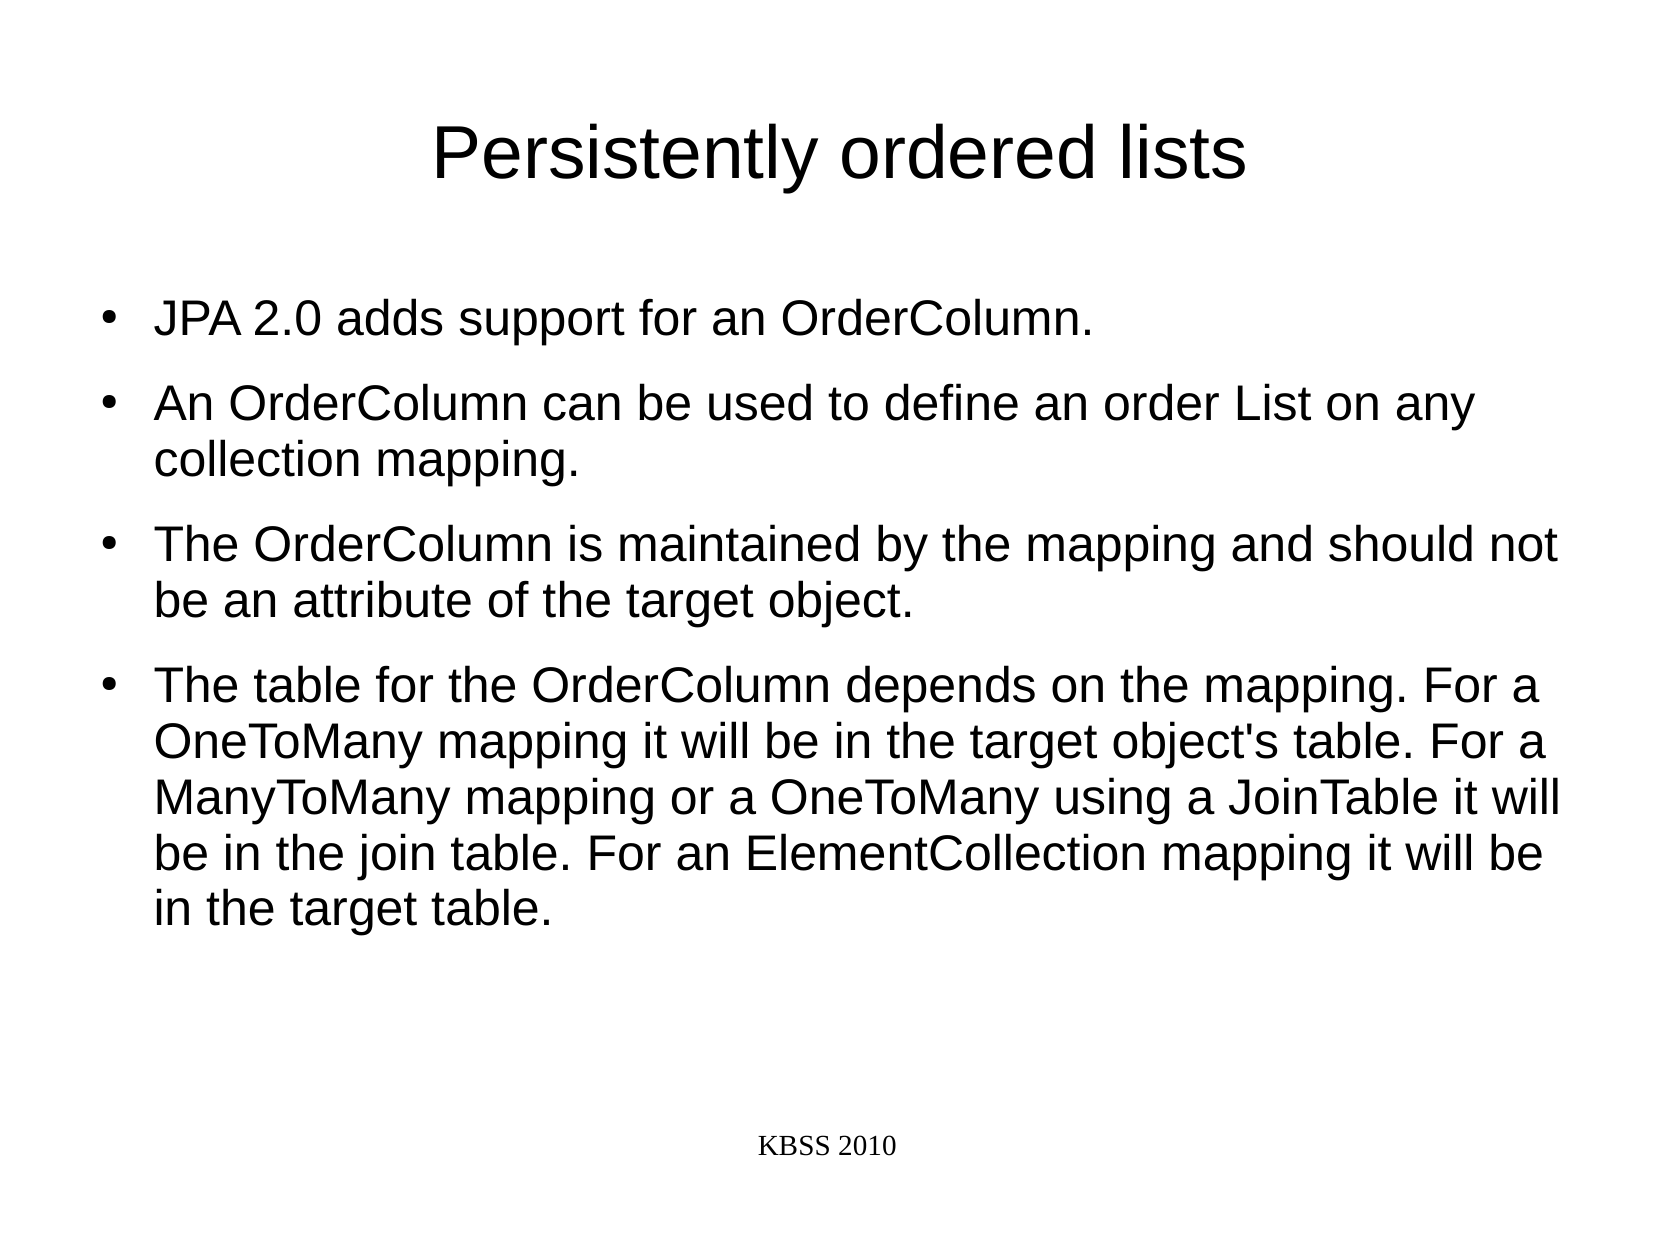

# Persistently ordered lists
JPA 2.0 adds support for an OrderColumn.
An OrderColumn can be used to define an order List on any collection mapping.
The OrderColumn is maintained by the mapping and should not be an attribute of the target object.
The table for the OrderColumn depends on the mapping. For a OneToMany mapping it will be in the target object's table. For a ManyToMany mapping or a OneToMany using a JoinTable it will be in the join table. For an ElementCollection mapping it will be in the target table.
KBSS 2010